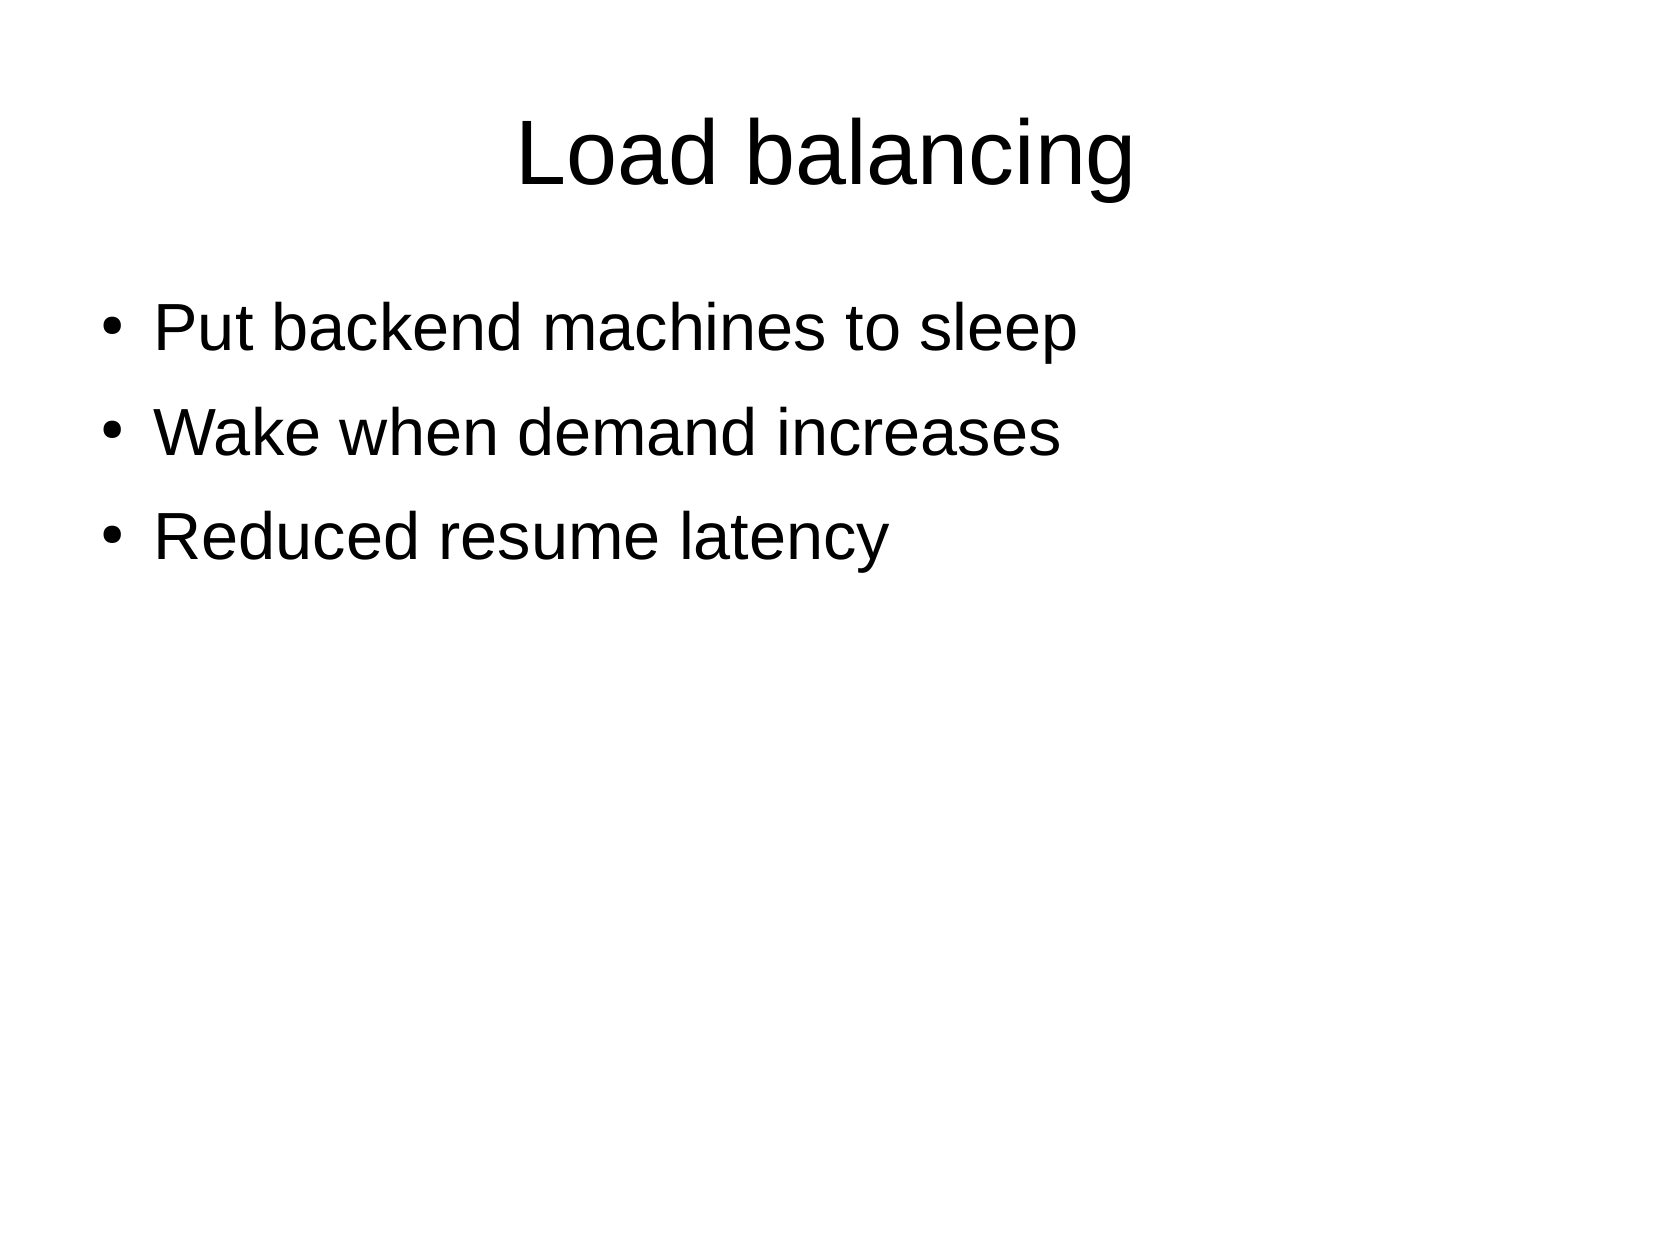

# Load balancing
Put backend machines to sleep
Wake when demand increases
Reduced resume latency